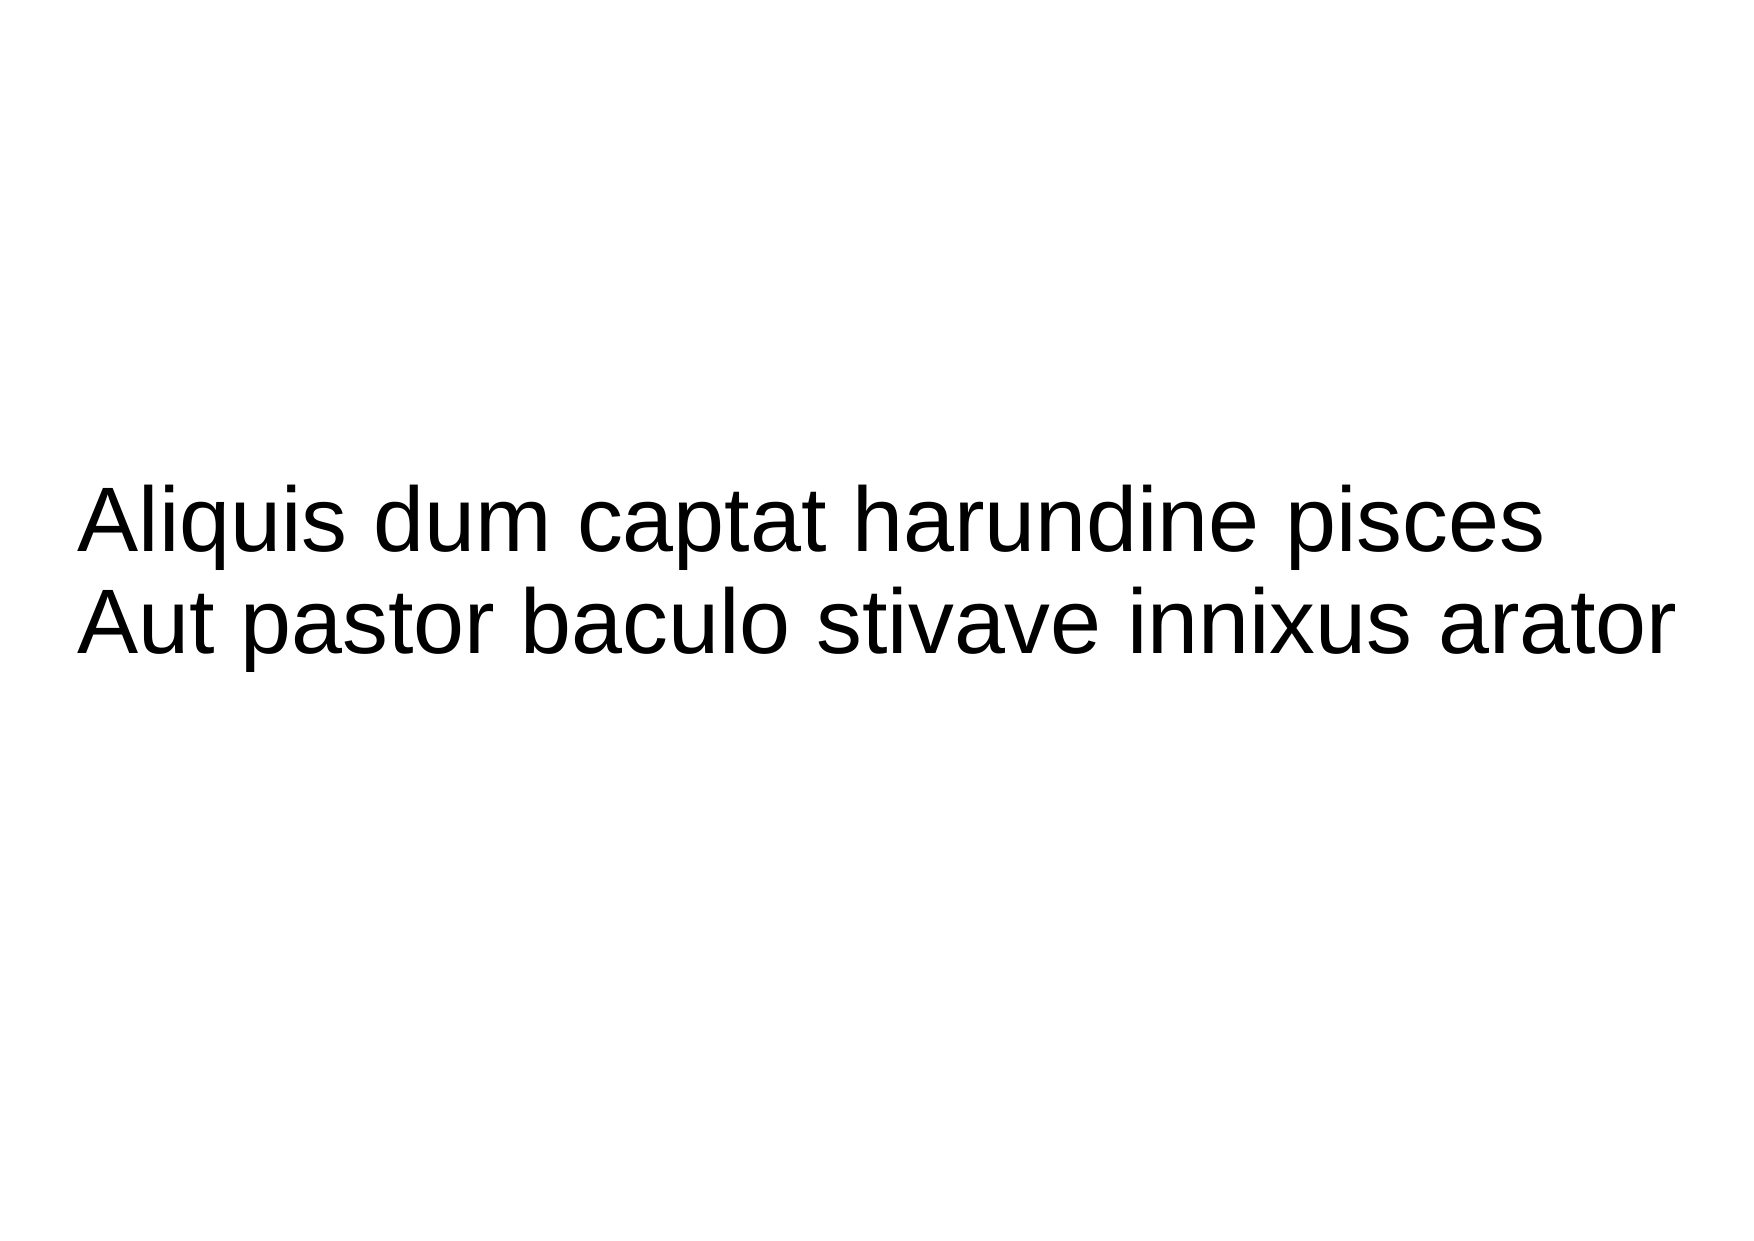

Aliquis dum captat harundine pisces
Aut pastor baculo stivave innixus arator